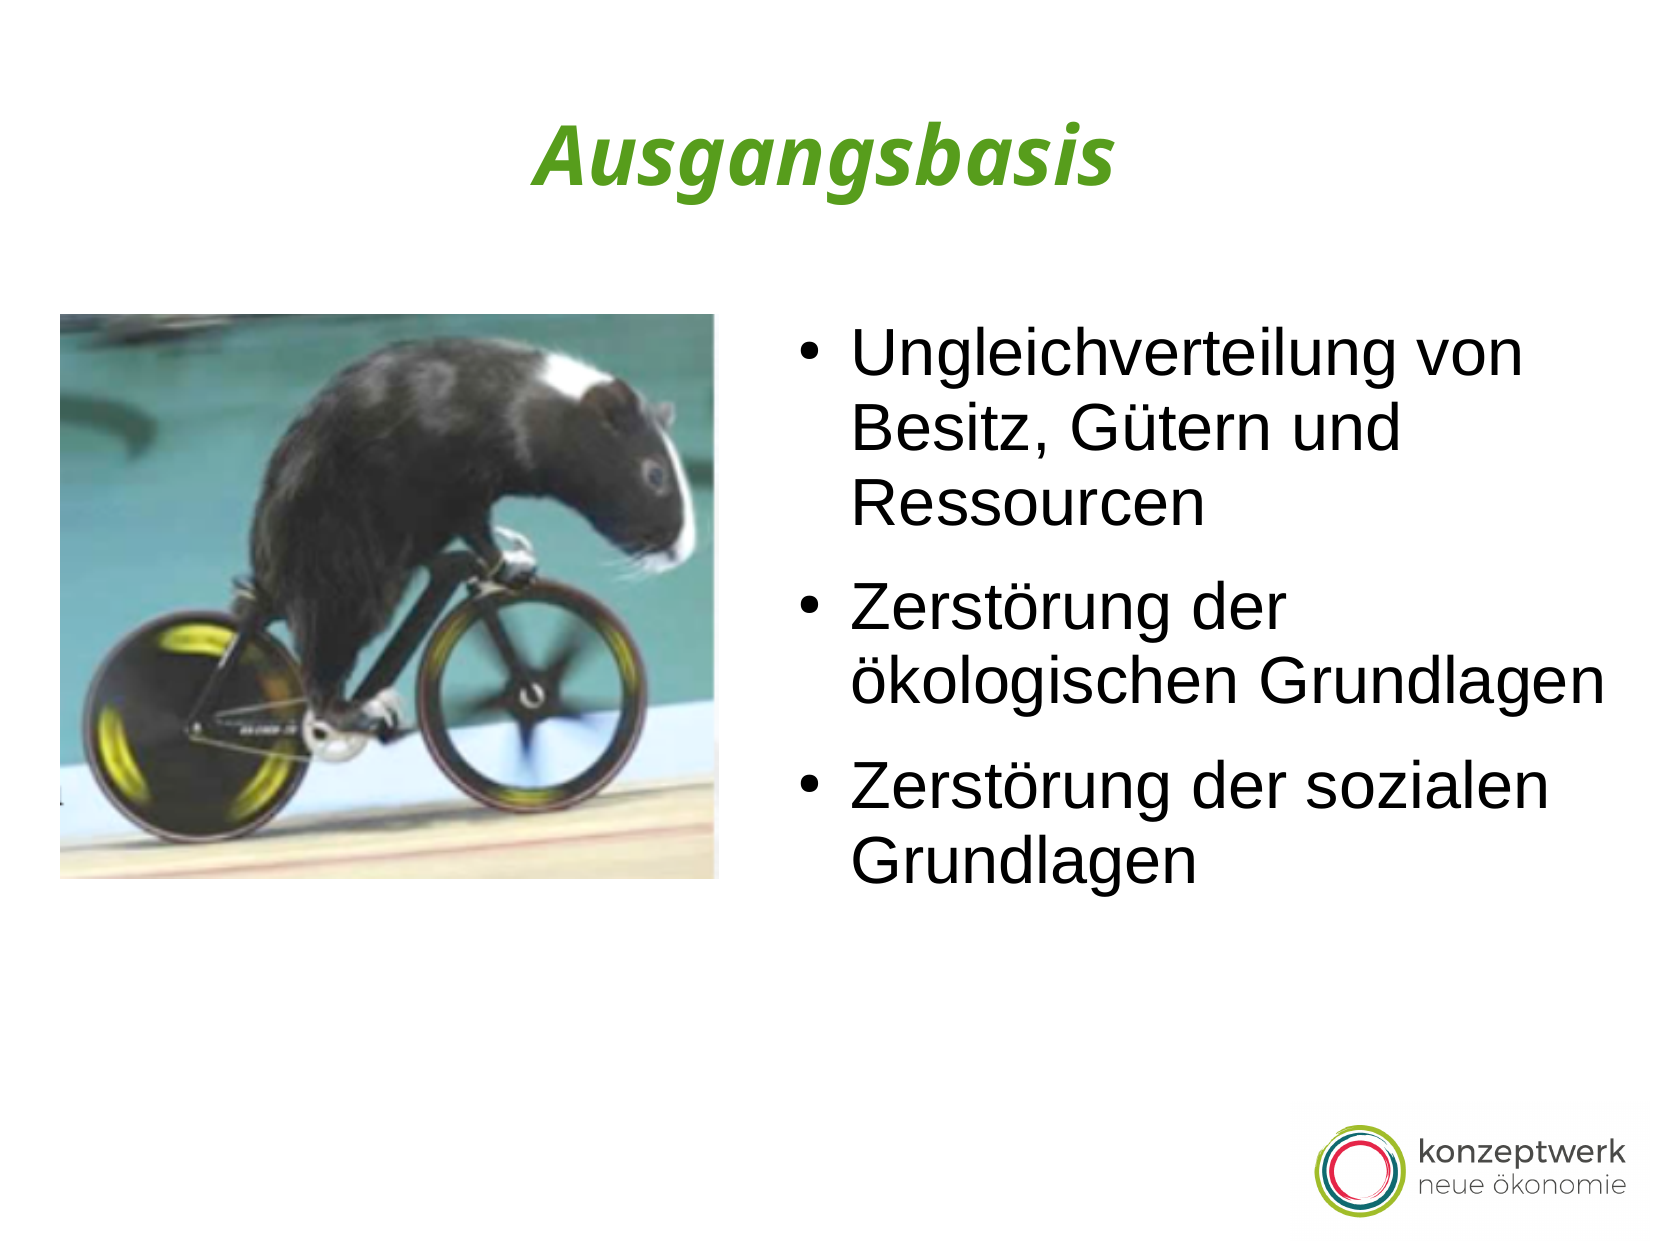

# Ausgangsbasis
Ungleichverteilung von Besitz, Gütern und Ressourcen
Zerstörung der ökologischen Grundlagen
Zerstörung der sozialen Grundlagen